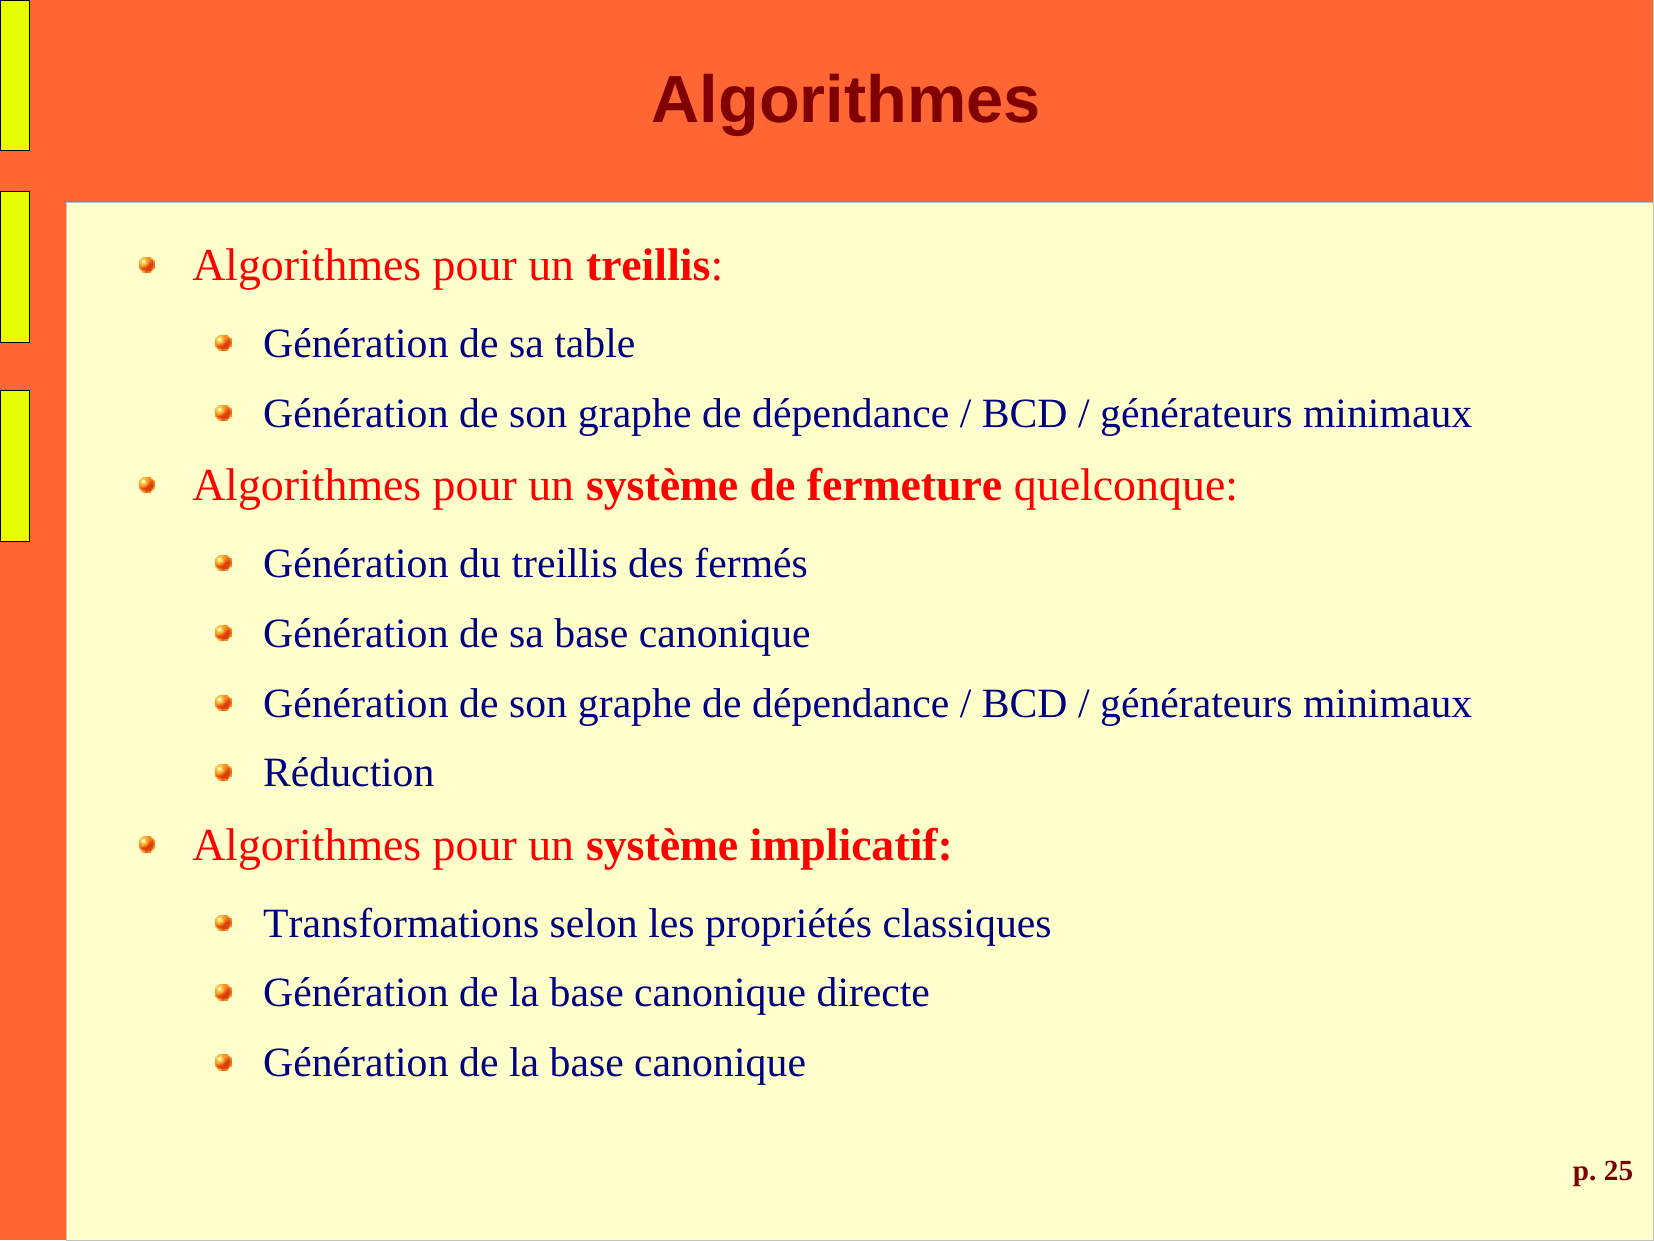

# Algorithmes
Algorithmes pour un treillis:
Génération de sa table
Génération de son graphe de dépendance / BCD / générateurs minimaux
Algorithmes pour un système de fermeture quelconque:
Génération du treillis des fermés
Génération de sa base canonique
Génération de son graphe de dépendance / BCD / générateurs minimaux
Réduction
Algorithmes pour un système implicatif:
Transformations selon les propriétés classiques
Génération de la base canonique directe
Génération de la base canonique